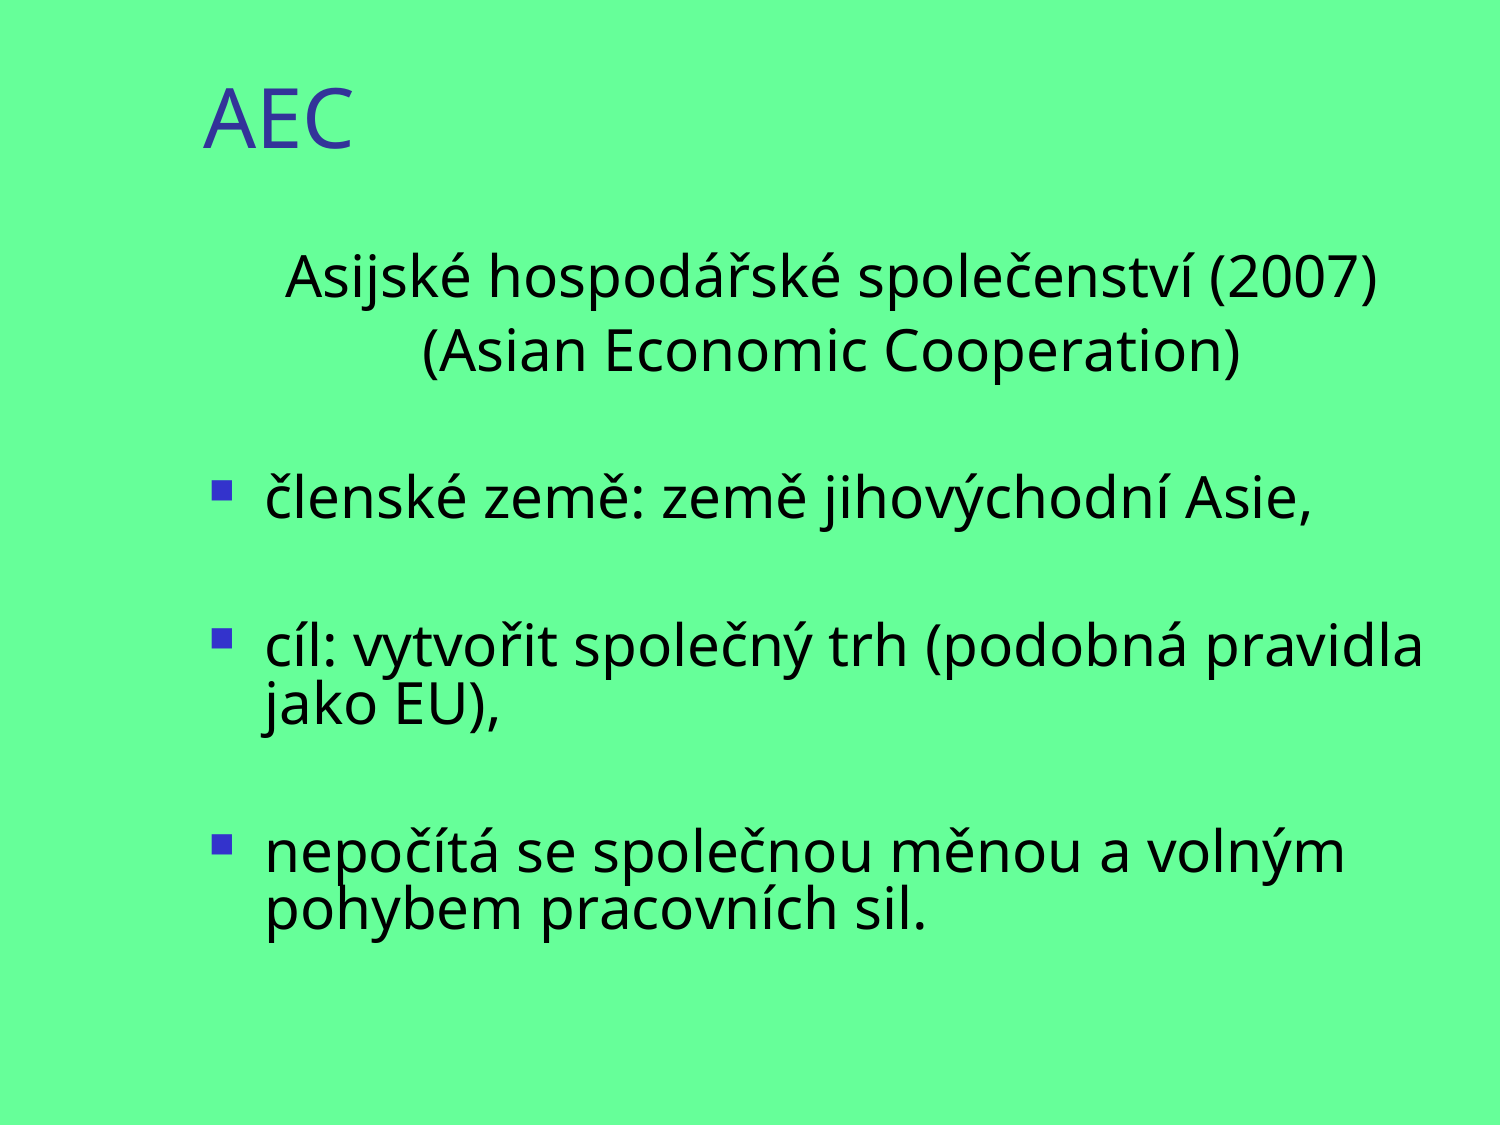

# AEC
Asijské hospodářské společenství (2007)
(Asian Economic Cooperation)
členské země: země jihovýchodní Asie,
cíl: vytvořit společný trh (podobná pravidla jako EU),
nepočítá se společnou měnou a volným pohybem pracovních sil.